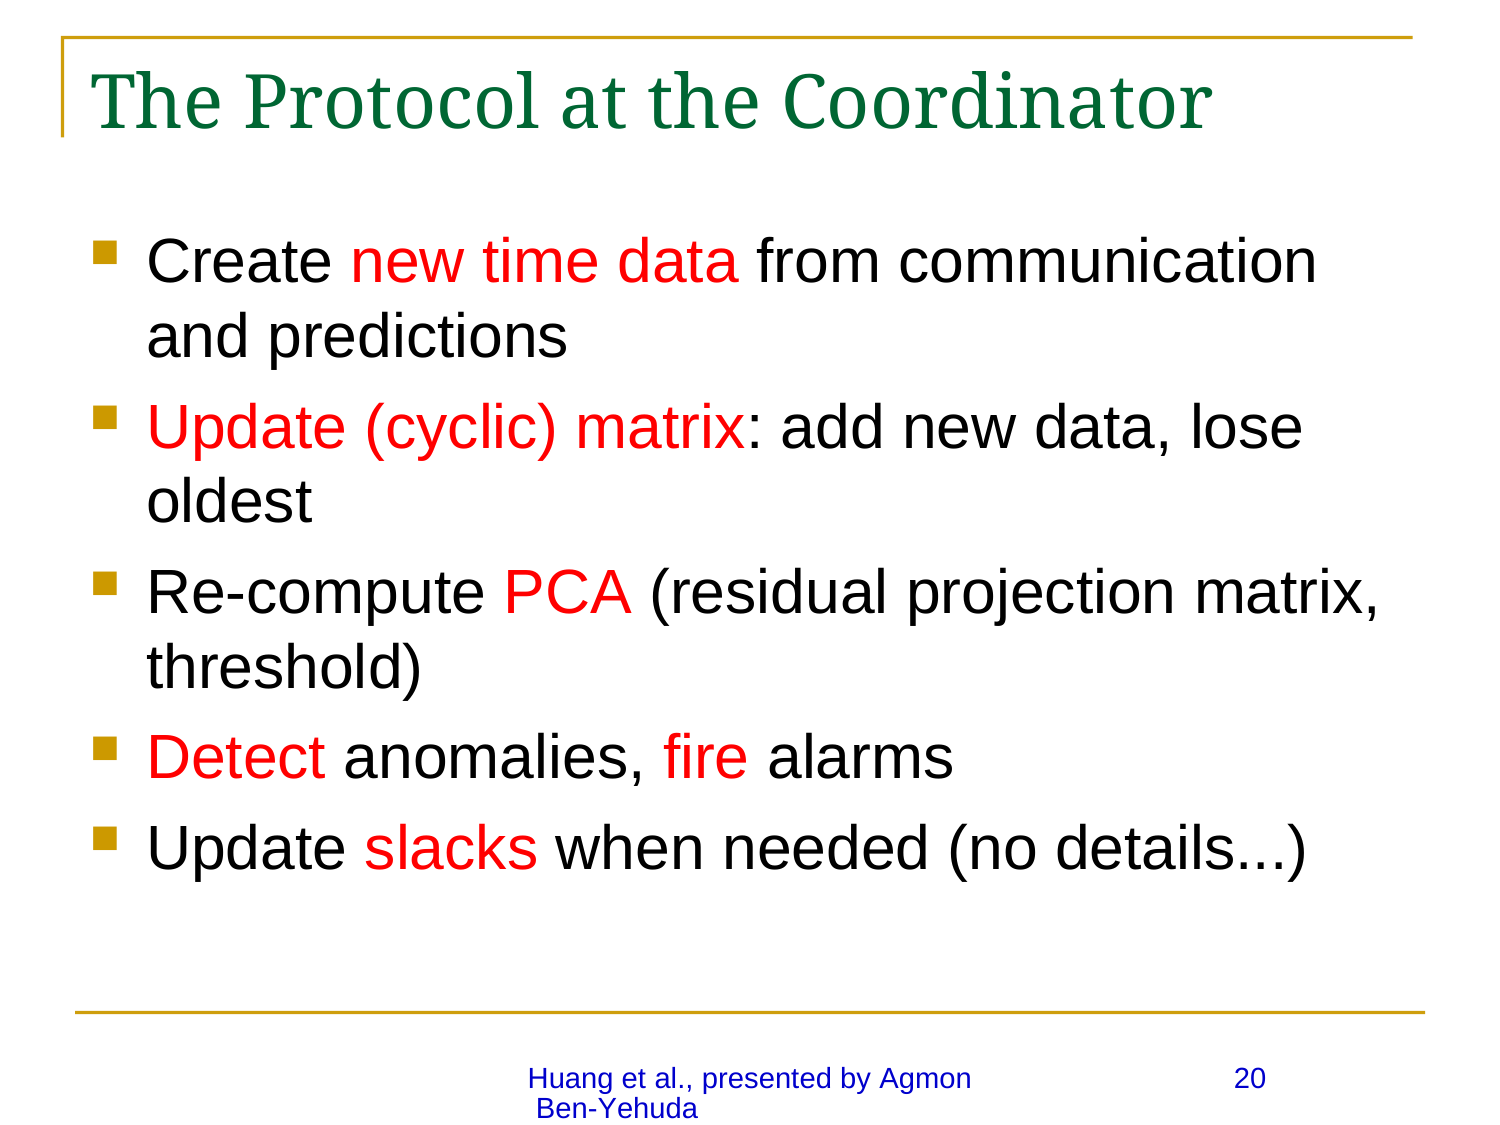

# The Protocol at the Coordinator
Create new time data from communication and predictions
Update (cyclic) matrix: add new data, lose oldest
Re-compute PCA (residual projection matrix, threshold)
Detect anomalies, fire alarms
Update slacks when needed (no details...)
Huang et al., presented by Agmon Ben-Yehuda
20